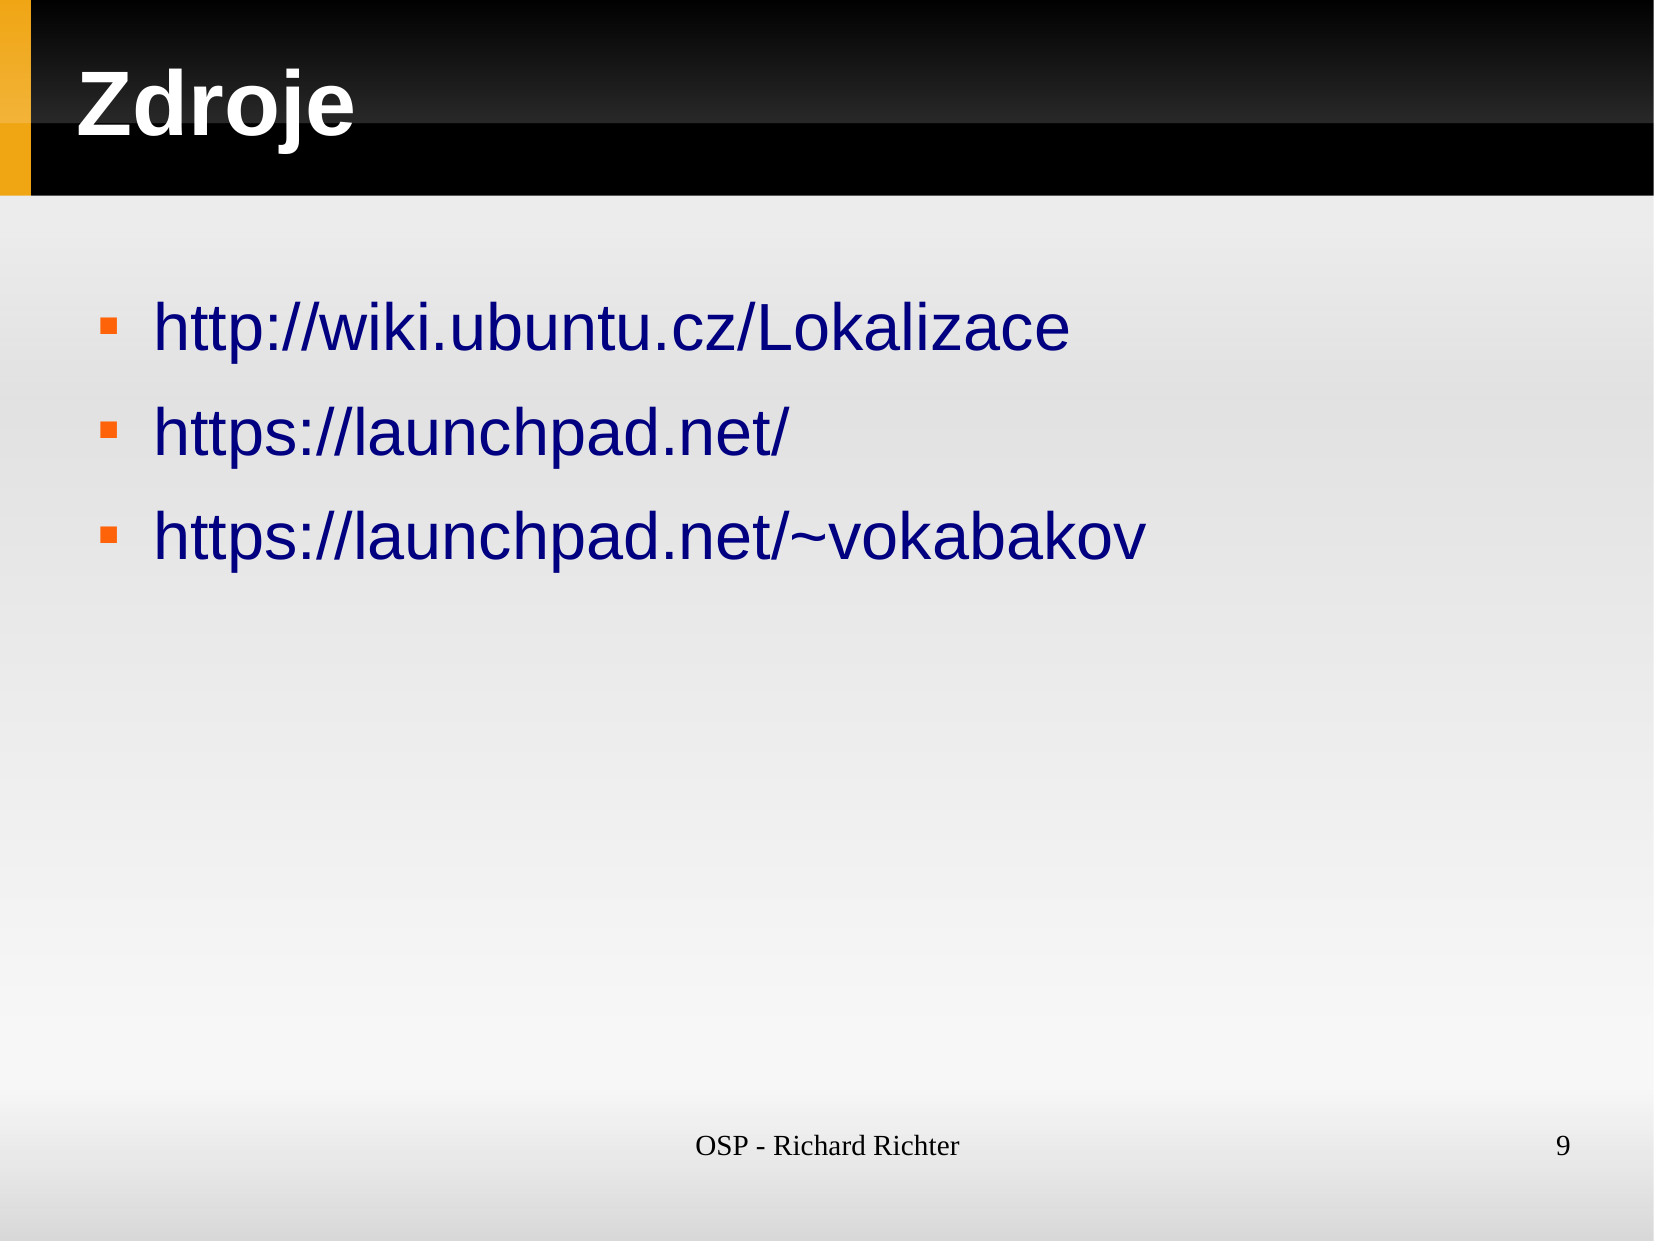

# Zdroje
http://wiki.ubuntu.cz/Lokalizace
https://launchpad.net/
https://launchpad.net/~vokabakov
OSP - Richard Richter
9